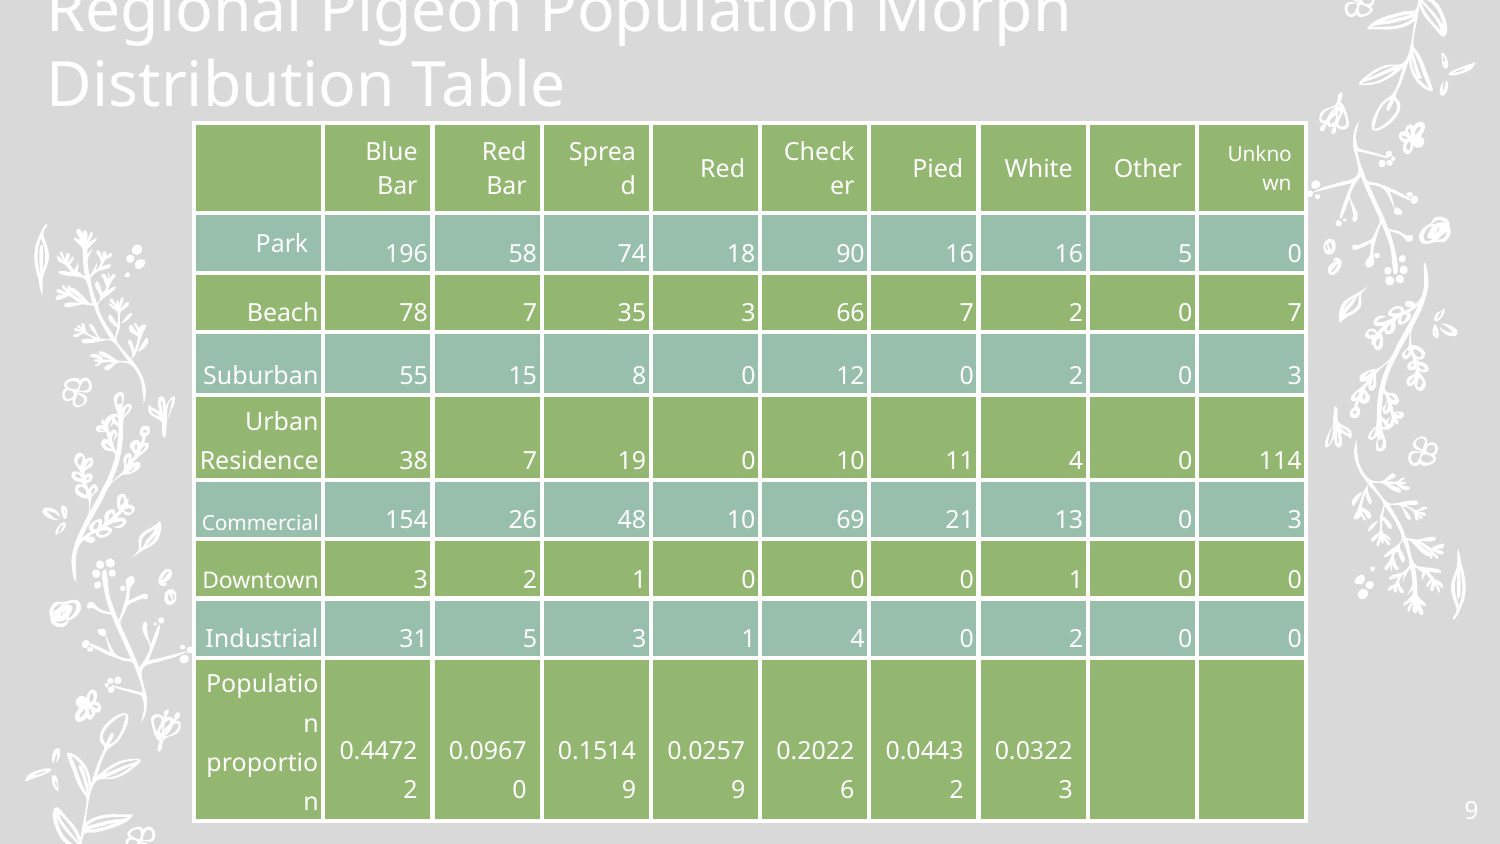

# Regional Pigeon Population Morph Distribution Table
| | Blue Bar | Red Bar | Spread | Red | Checker | Pied | White | Other | Unknown |
| --- | --- | --- | --- | --- | --- | --- | --- | --- | --- |
| Park | 196 | 58 | 74 | 18 | 90 | 16 | 16 | 5 | 0 |
| Beach | 78 | 7 | 35 | 3 | 66 | 7 | 2 | 0 | 7 |
| Suburban | 55 | 15 | 8 | 0 | 12 | 0 | 2 | 0 | 3 |
| Urban Residence | 38 | 7 | 19 | 0 | 10 | 11 | 4 | 0 | 114 |
| Commercial | 154 | 26 | 48 | 10 | 69 | 21 | 13 | 0 | 3 |
| Downtown | 3 | 2 | 1 | 0 | 0 | 0 | 1 | 0 | 0 |
| Industrial | 31 | 5 | 3 | 1 | 4 | 0 | 2 | 0 | 0 |
| Population proportion | 0.44722 | 0.09670 | 0.15149 | 0.02579 | 0.20226 | 0.04432 | 0.03223 | | |